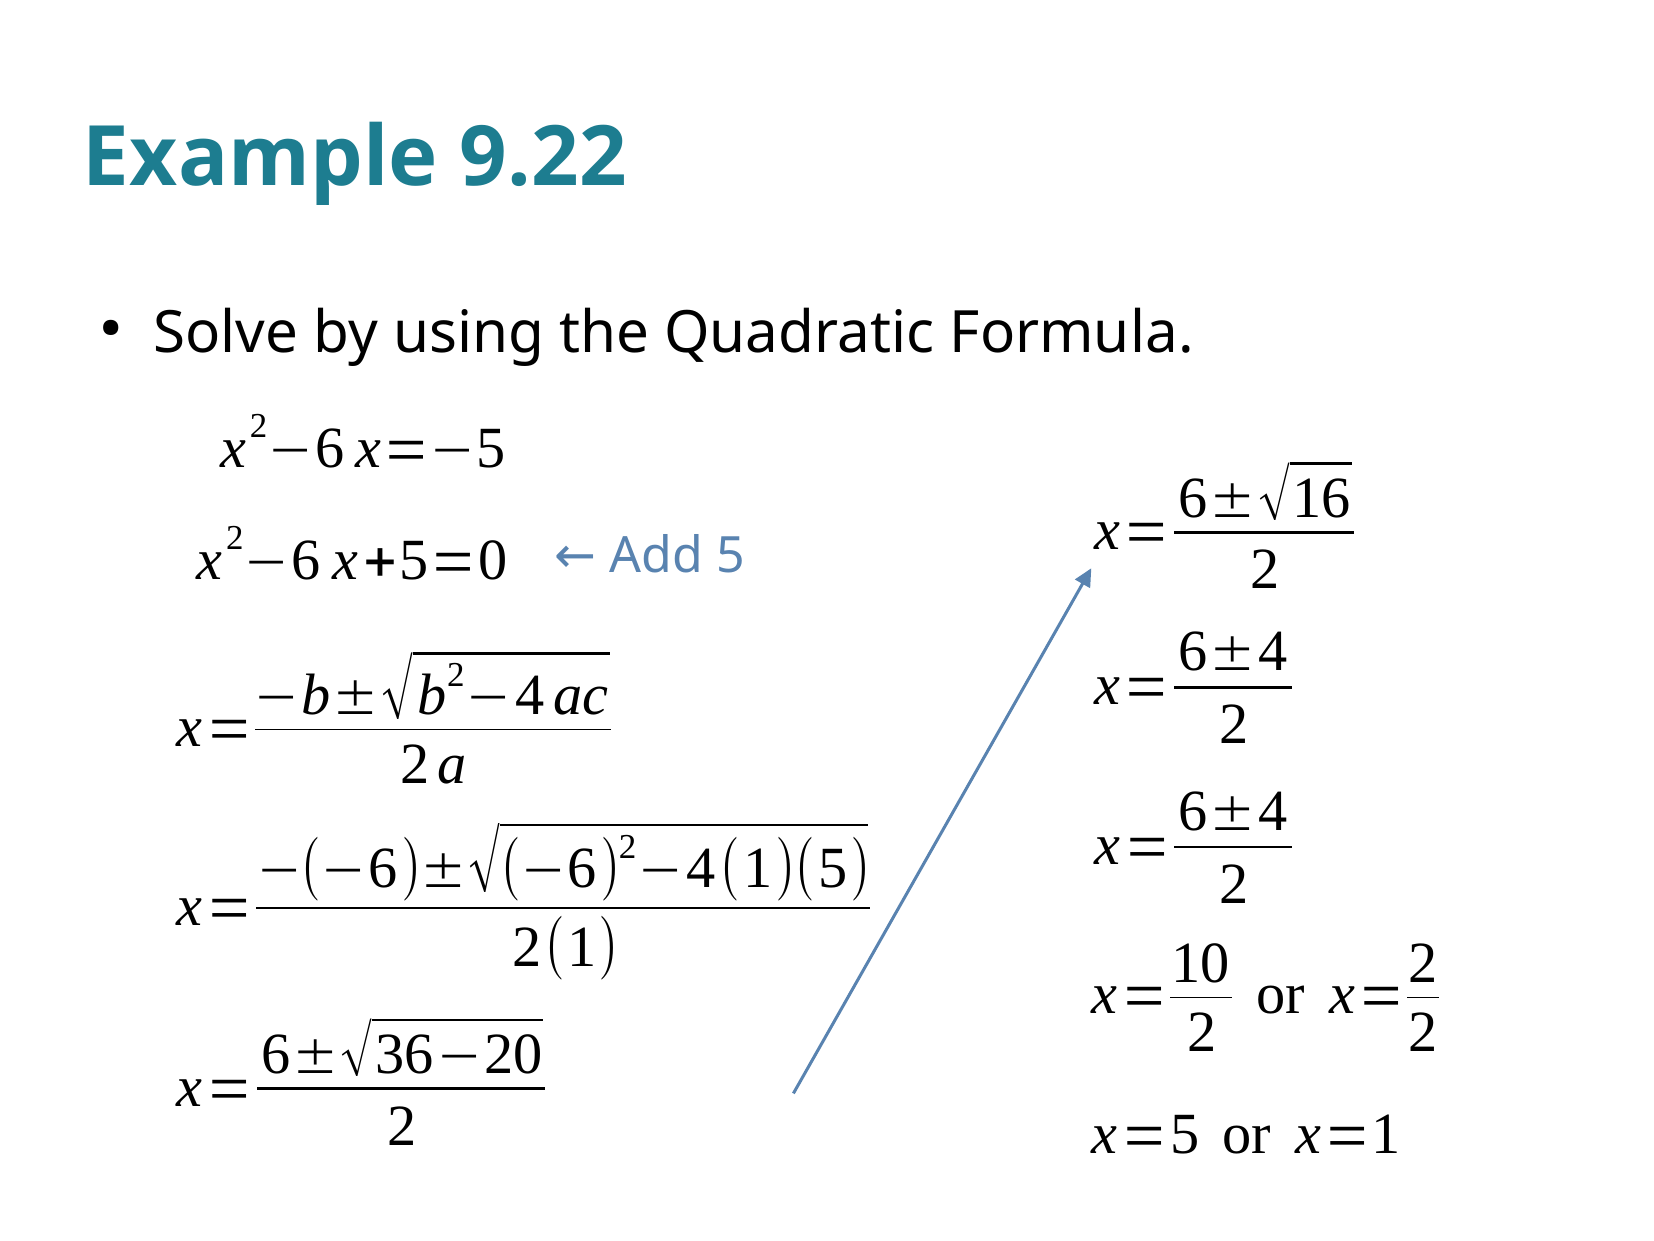

# Example 9.22
Solve by using the Quadratic Formula.
← Add 5